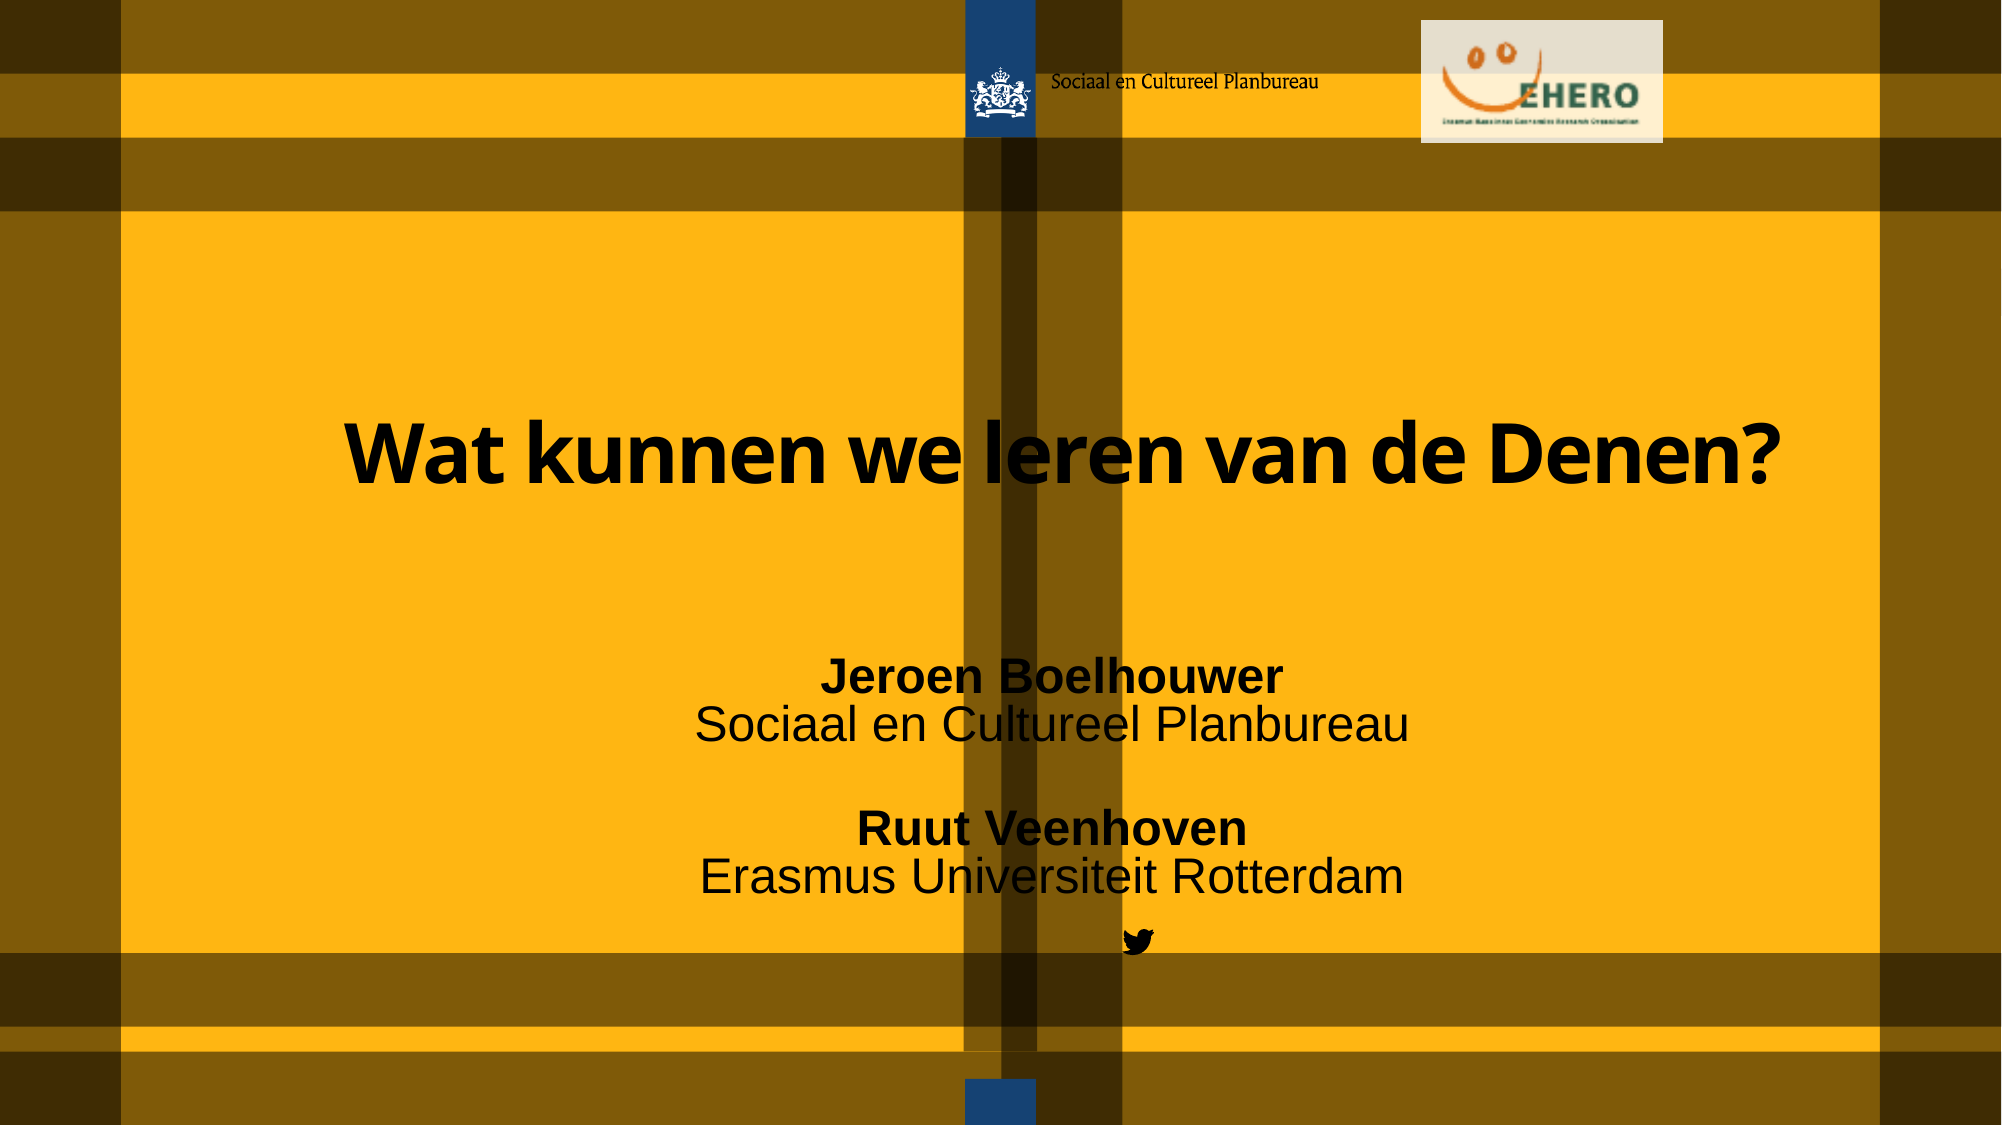

# Wat kunnen we leren van de Denen?
Jeroen Boelhouwer
Sociaal en Cultureel Planbureau
Ruut Veenhoven
Erasmus Universiteit Rotterdam